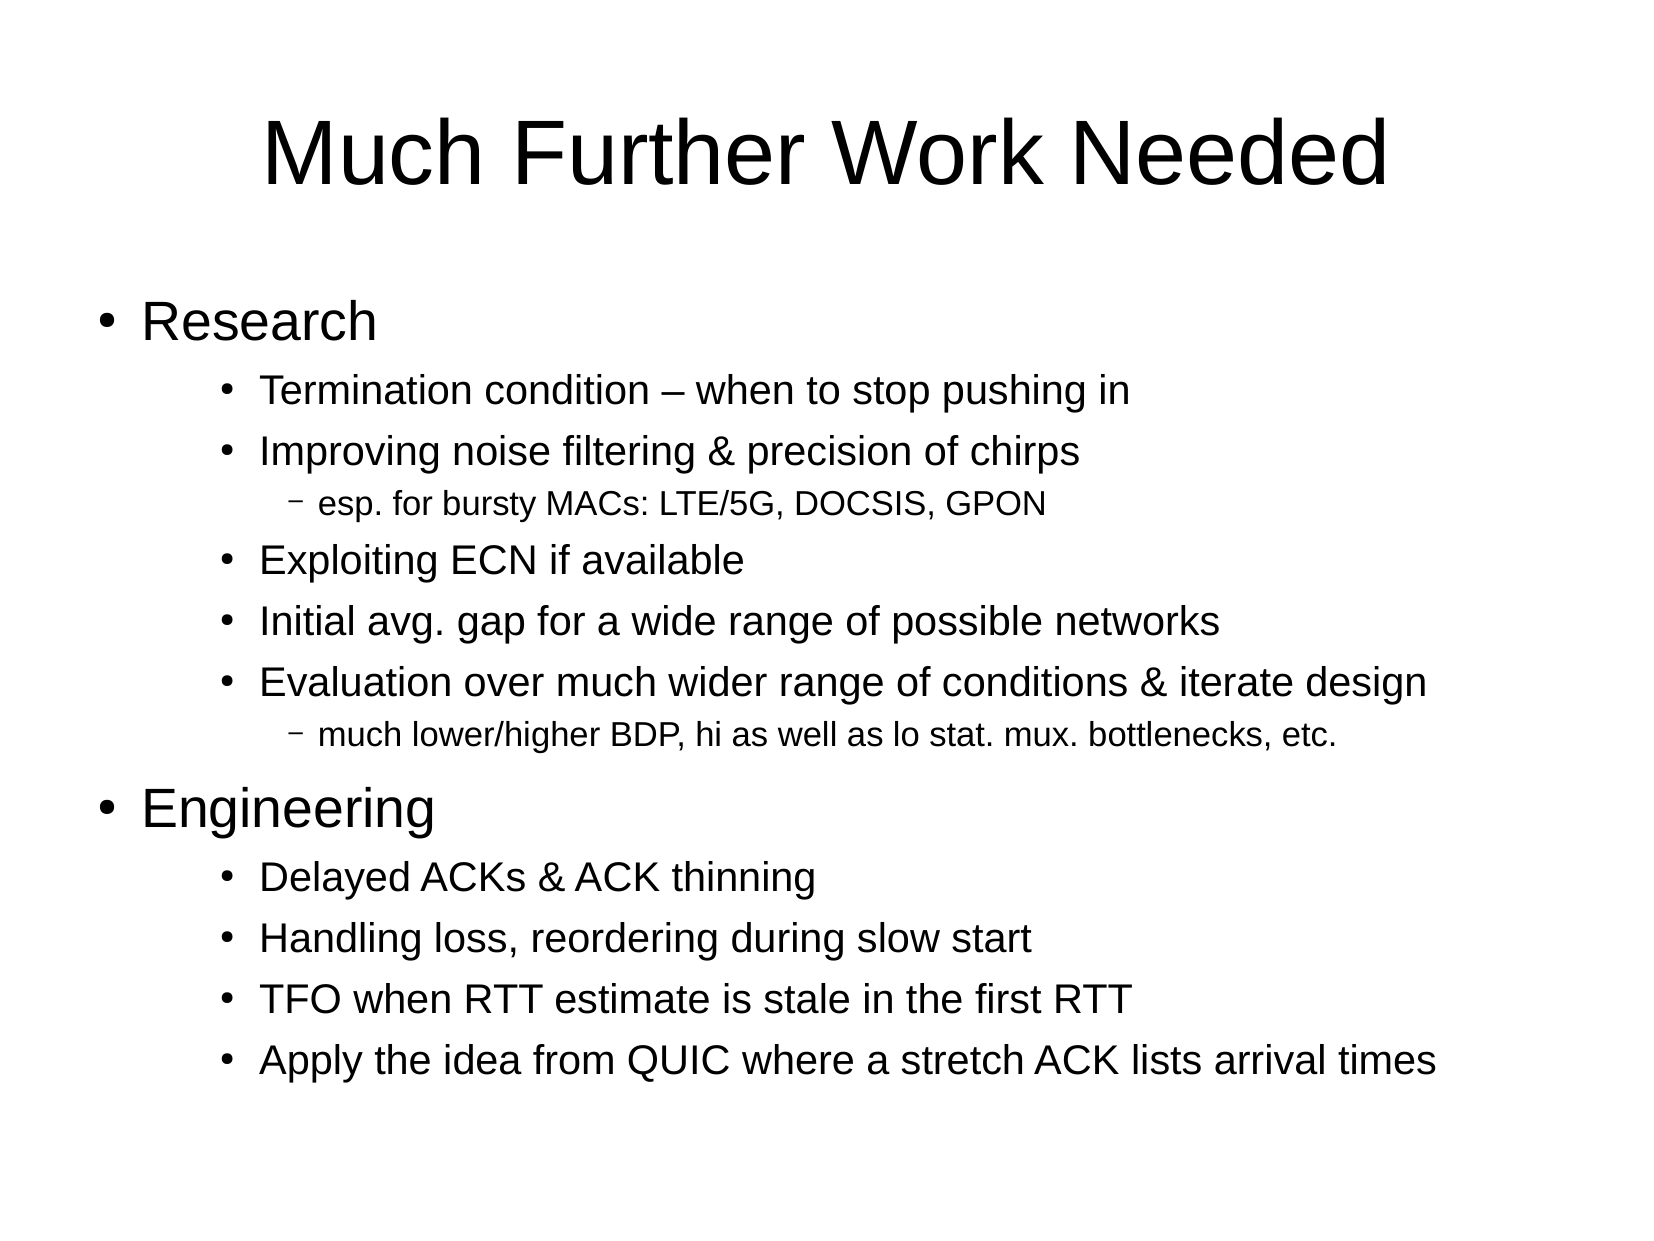

# Much Further Work Needed
Research
Termination condition – when to stop pushing in
Improving noise filtering & precision of chirps
esp. for bursty MACs: LTE/5G, DOCSIS, GPON
Exploiting ECN if available
Initial avg. gap for a wide range of possible networks
Evaluation over much wider range of conditions & iterate design
much lower/higher BDP, hi as well as lo stat. mux. bottlenecks, etc.
Engineering
Delayed ACKs & ACK thinning
Handling loss, reordering during slow start
TFO when RTT estimate is stale in the first RTT
Apply the idea from QUIC where a stretch ACK lists arrival times